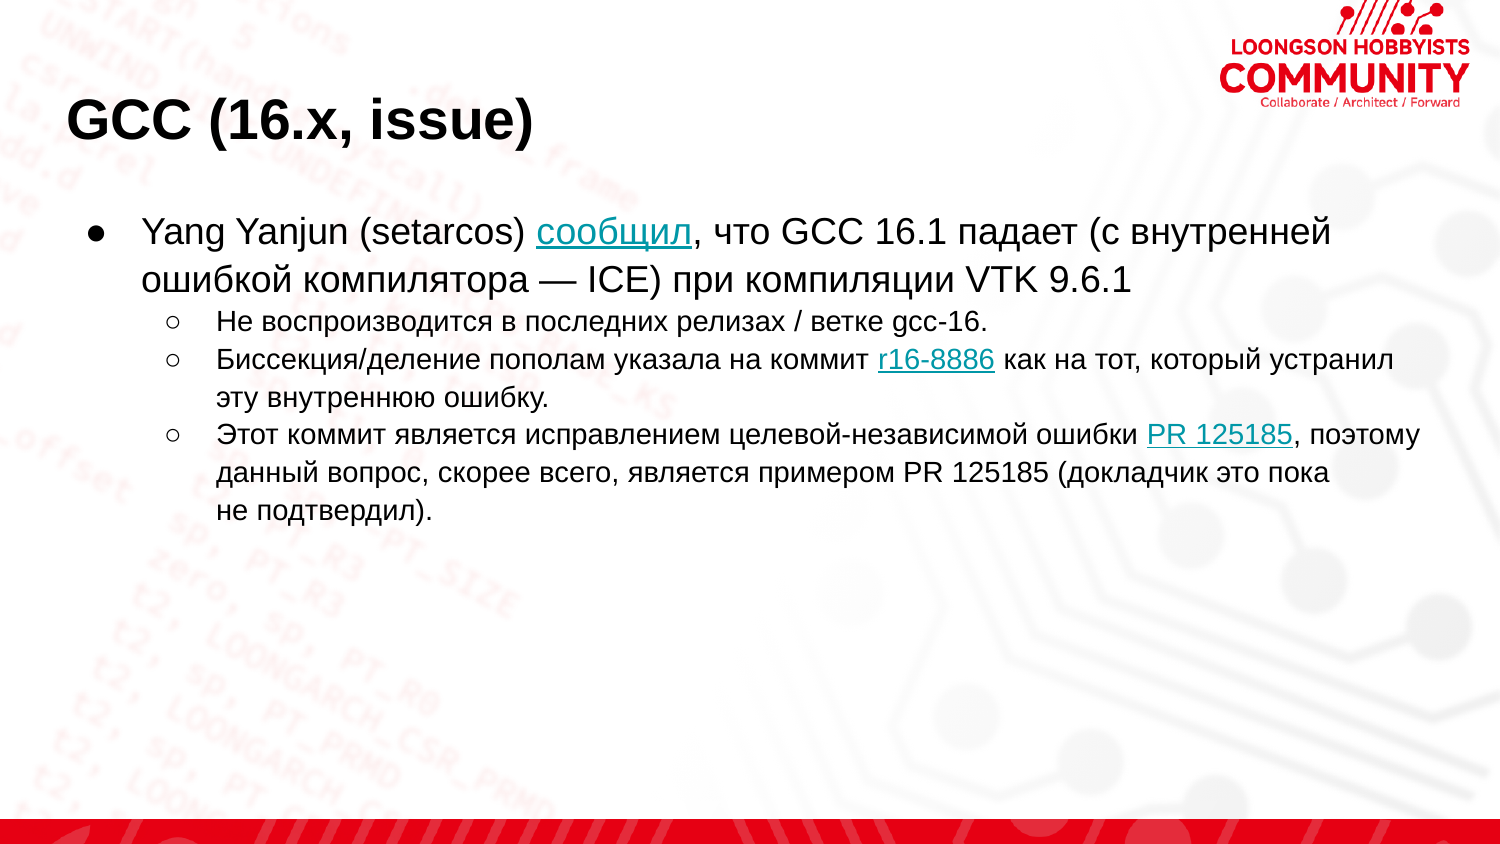

# GCC (16.x, issue)
Yang Yanjun (setarcos) сообщил, что GCC 16.1 падает (с внутренней ошибкой компилятора — ICE) при компиляции VTK 9.6.1
Не воспроизводится в последних релизах / ветке gcc-16.
Биссекция/деление пополам указала на коммит r16-8886 как на тот, который устранил эту внутреннюю ошибку.
Этот коммит является исправлением целевой-независимой ошибки PR 125185, поэтому данный вопрос, скорее всего, является примером PR 125185 (докладчик это пока
не подтвердил).